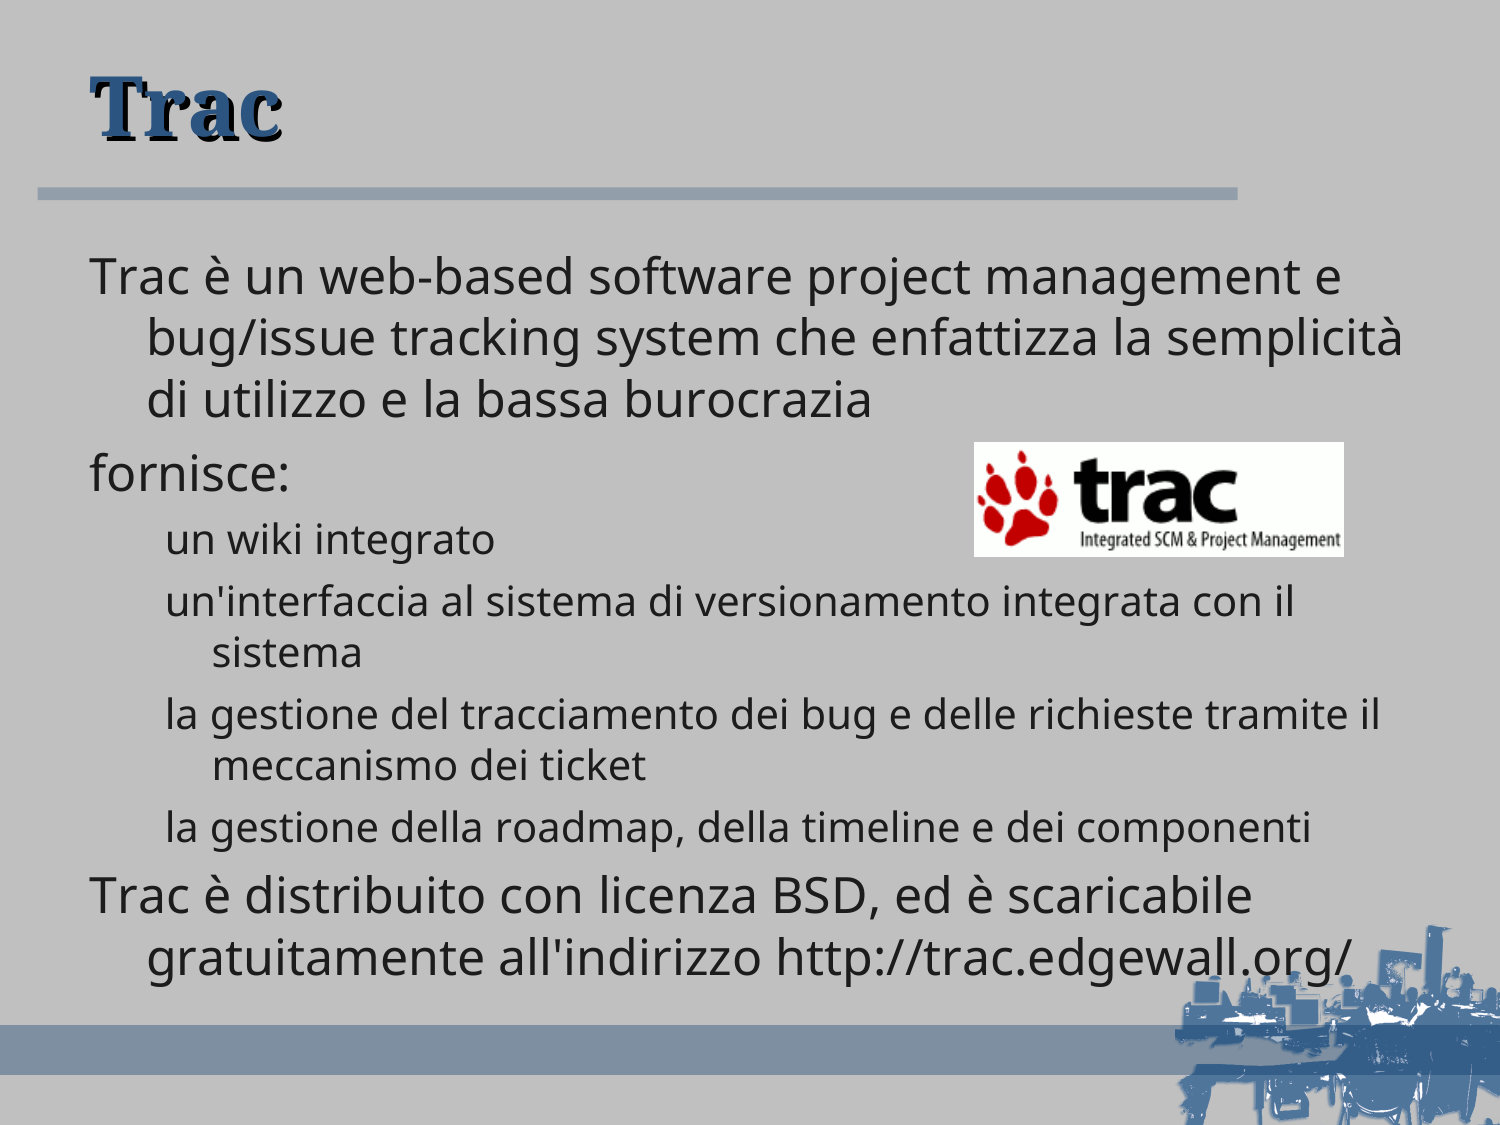

# Trac
Trac è un web-based software project management e bug/issue tracking system che enfattizza la semplicità di utilizzo e la bassa burocrazia
fornisce:
un wiki integrato
un'interfaccia al sistema di versionamento integrata con il sistema
la gestione del tracciamento dei bug e delle richieste tramite il meccanismo dei ticket
la gestione della roadmap, della timeline e dei componenti
Trac è distribuito con licenza BSD, ed è scaricabile gratuitamente all'indirizzo http://trac.edgewall.org/